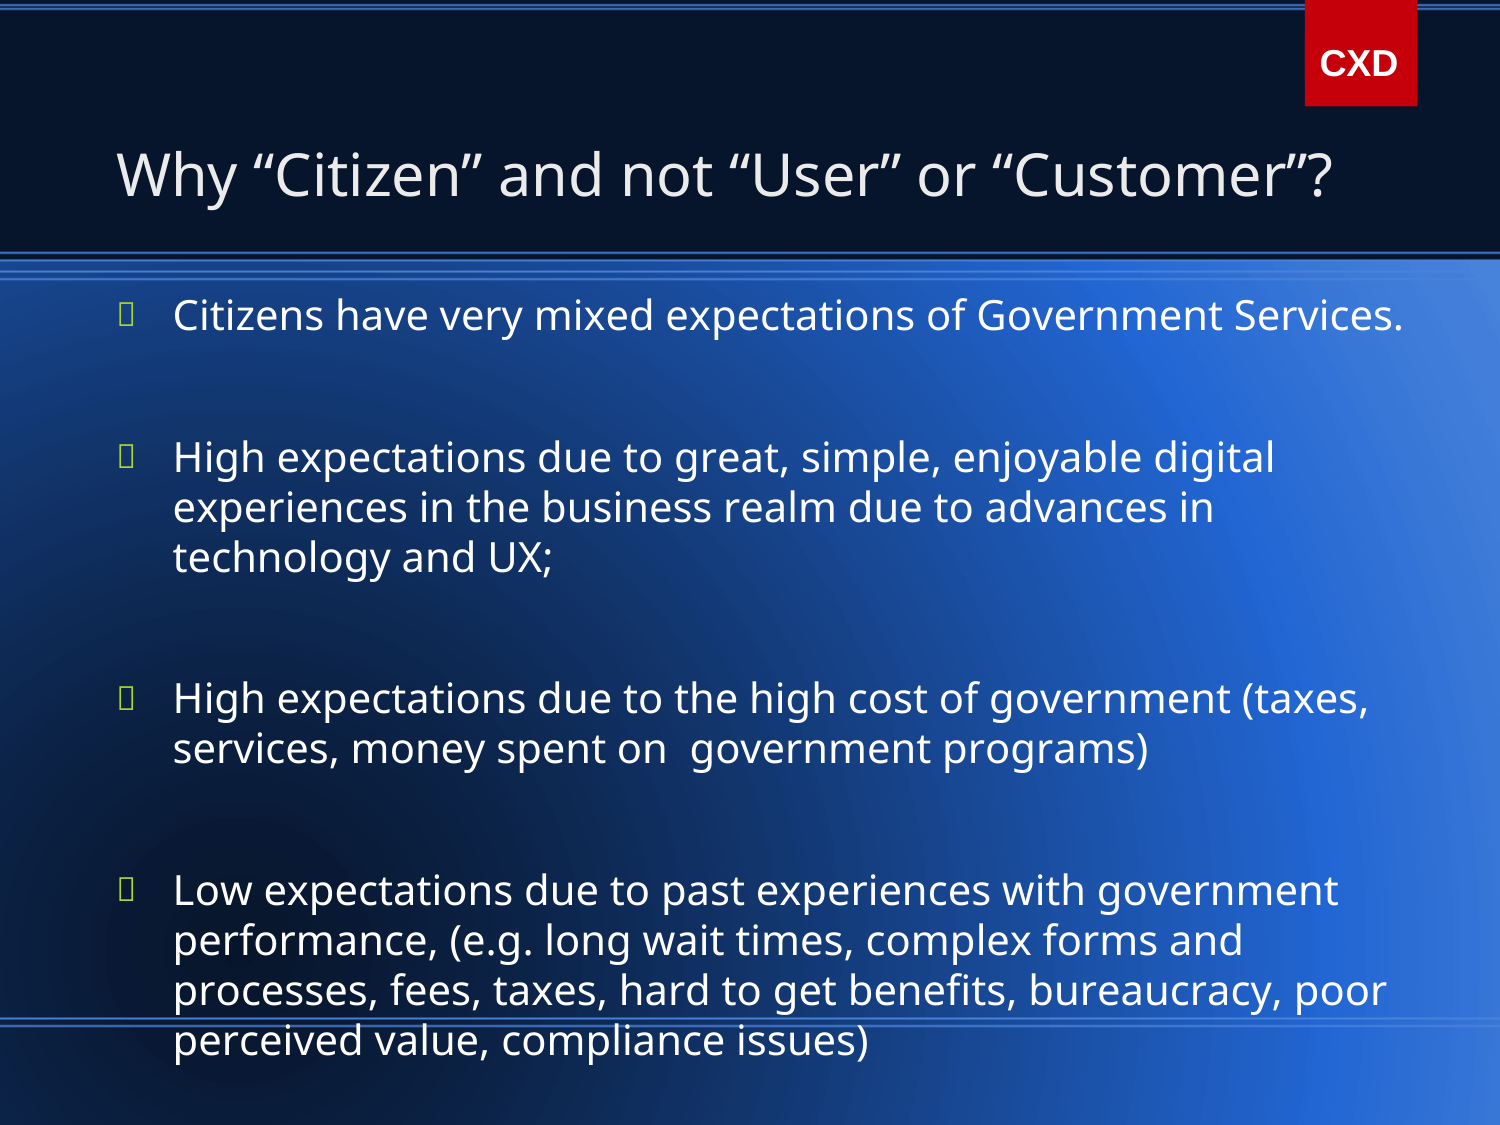

# Why “Citizen” and not “User” or “Customer”?
Citizens have very mixed expectations of Government Services.
High expectations due to great, simple, enjoyable digital experiences in the business realm due to advances in technology and UX;
High expectations due to the high cost of government (taxes, services, money spent on government programs)
Low expectations due to past experiences with government performance, (e.g. long wait times, complex forms and processes, fees, taxes, hard to get benefits, bureaucracy, poor perceived value, compliance issues)